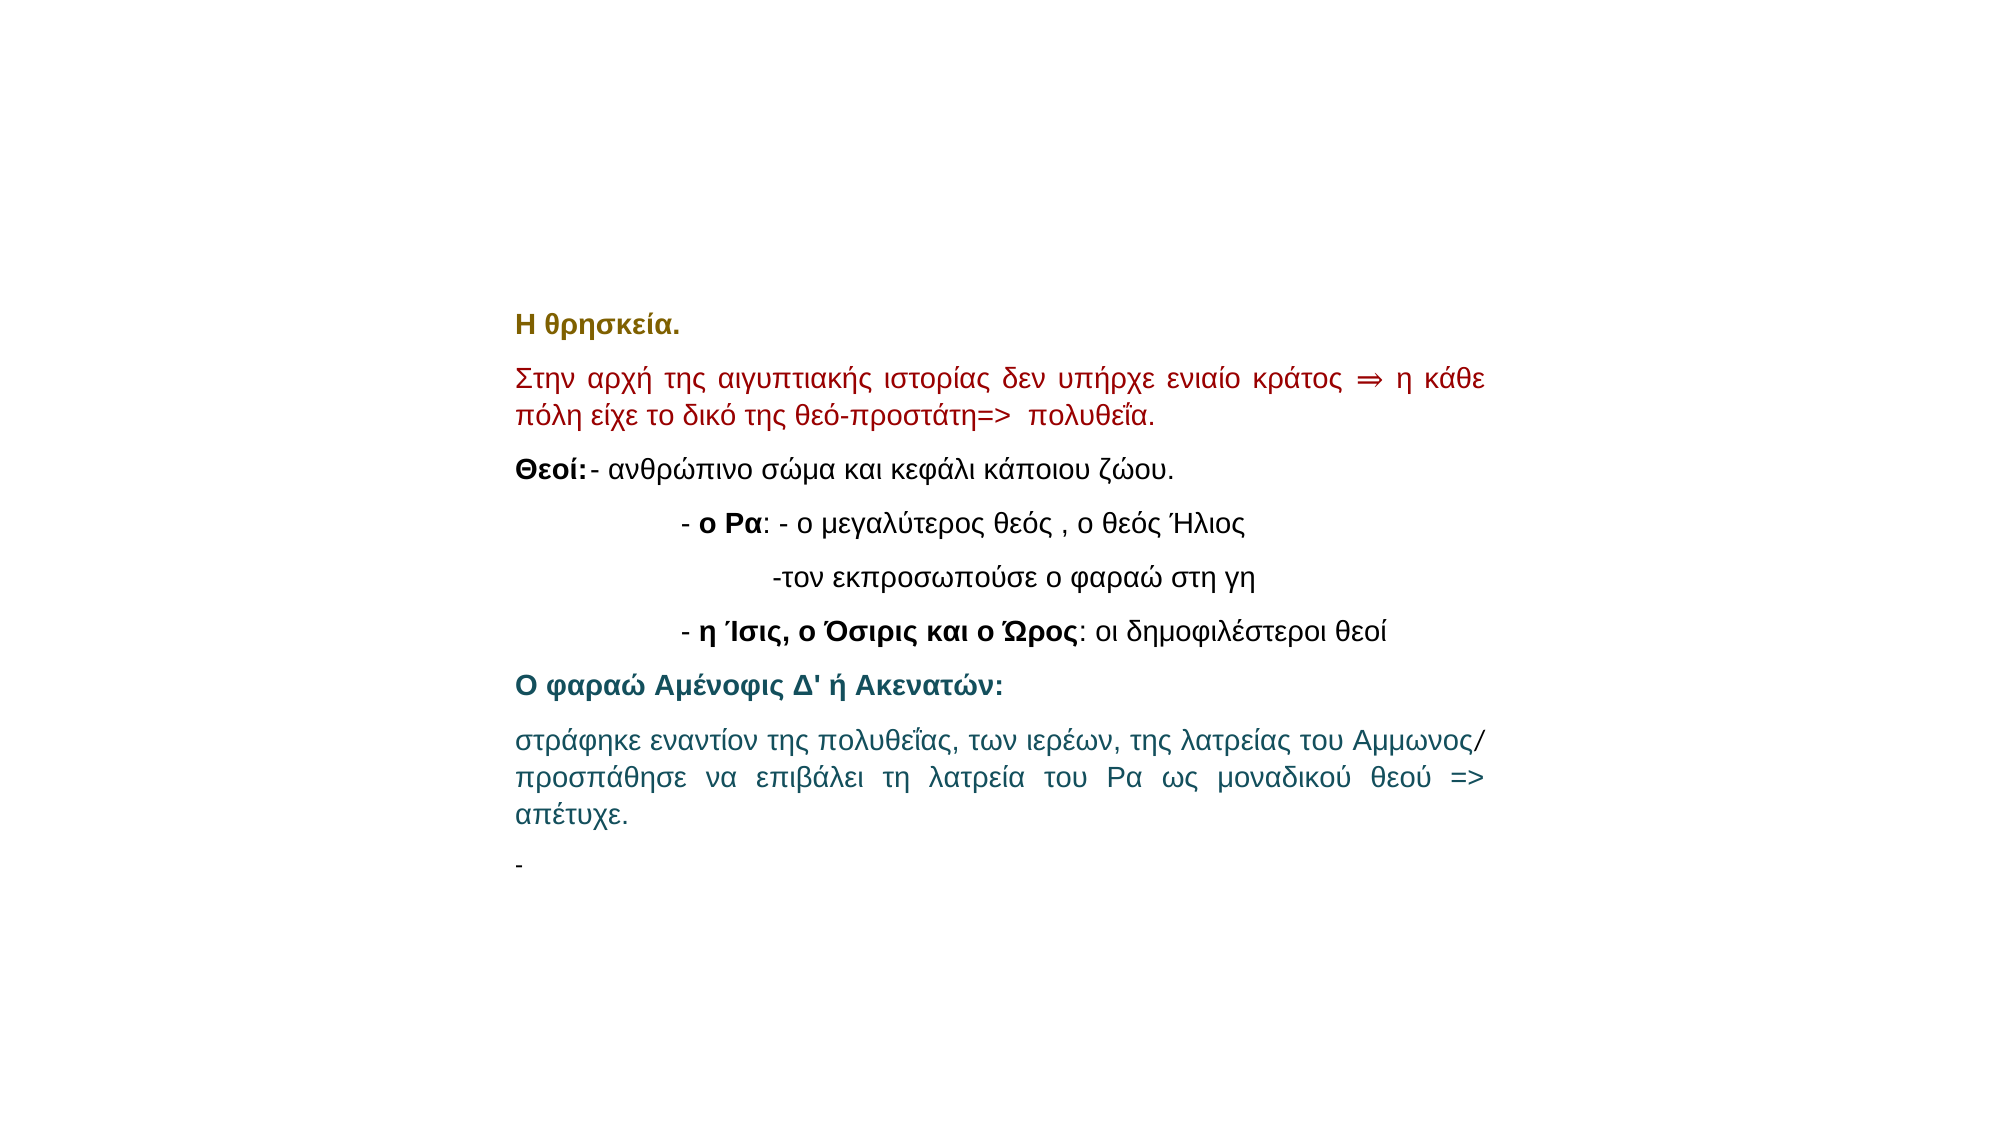

Η θρησκεία.
Στην αρχή της αιγυπτιακής ιστορίας δεν υπήρχε ενιαίο κράτος ⇒ η κάθε πόλη είχε το δικό της θεό-προστάτη=>  πολυθεΐα.
Θεοί:	- ανθρώπινο σώμα και κεφάλι κάποιου ζώου.
 - ο Ρα: - ο μεγαλύτερος θεός , ο θεός Ήλιος
 -τον εκπροσωπούσε ο φαραώ στη γη
 - η Ίσις, ο Όσιρις και ο Ώρος: οι δημοφιλέστεροι θεοί
Ο φαραώ Αμένοφις Δ' ή Ακενατών:
στράφηκε εναντίον της πολυθεΐας, των ιερέων, της λατρείας του Αμμωνος/ προσπάθησε να επιβάλει τη λατρεία του Ρα ως μοναδικού θεού => απέτυχε.